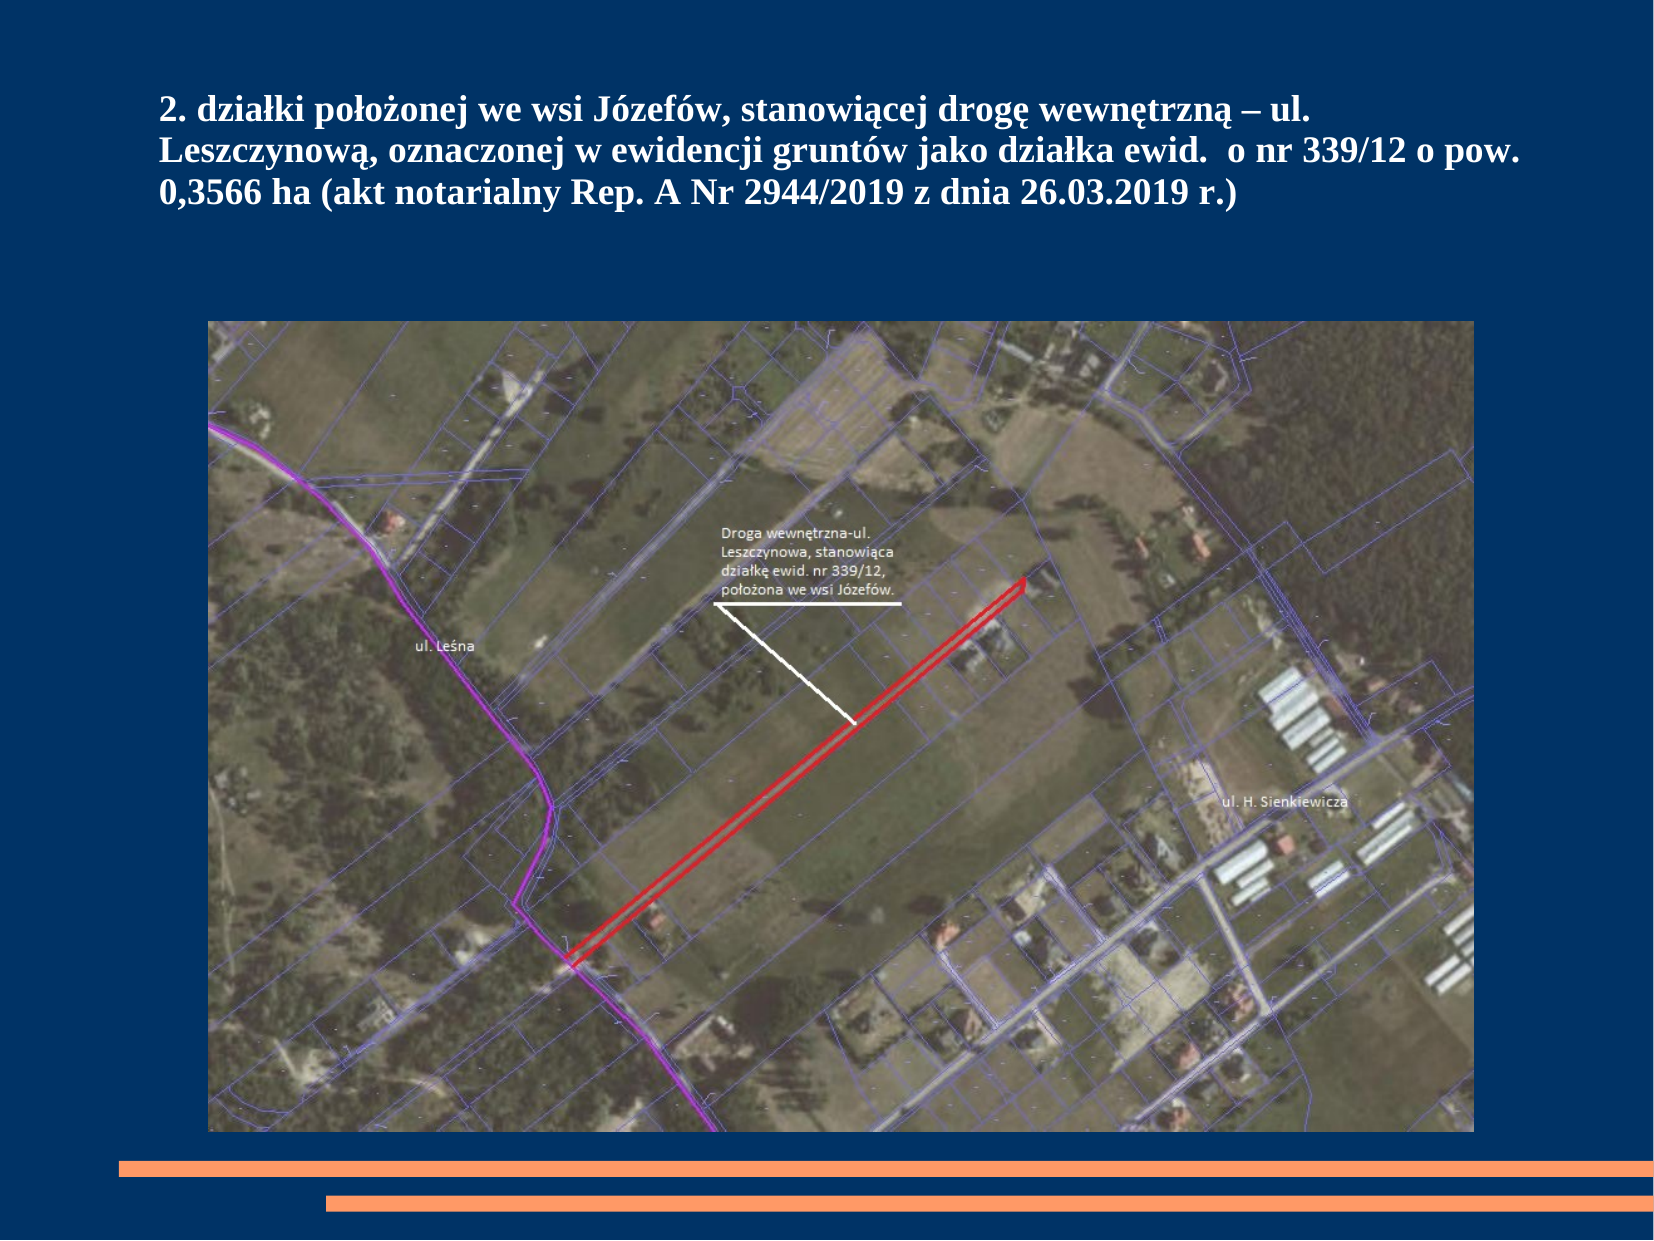

# 2. działki położonej we wsi Józefów, stanowiącej drogę wewnętrzną – ul. Leszczynową, oznaczonej w ewidencji gruntów jako działka ewid. o nr 339/12 o pow. 0,3566 ha (akt notarialny Rep. A Nr 2944/2019 z dnia 26.03.2019 r.)